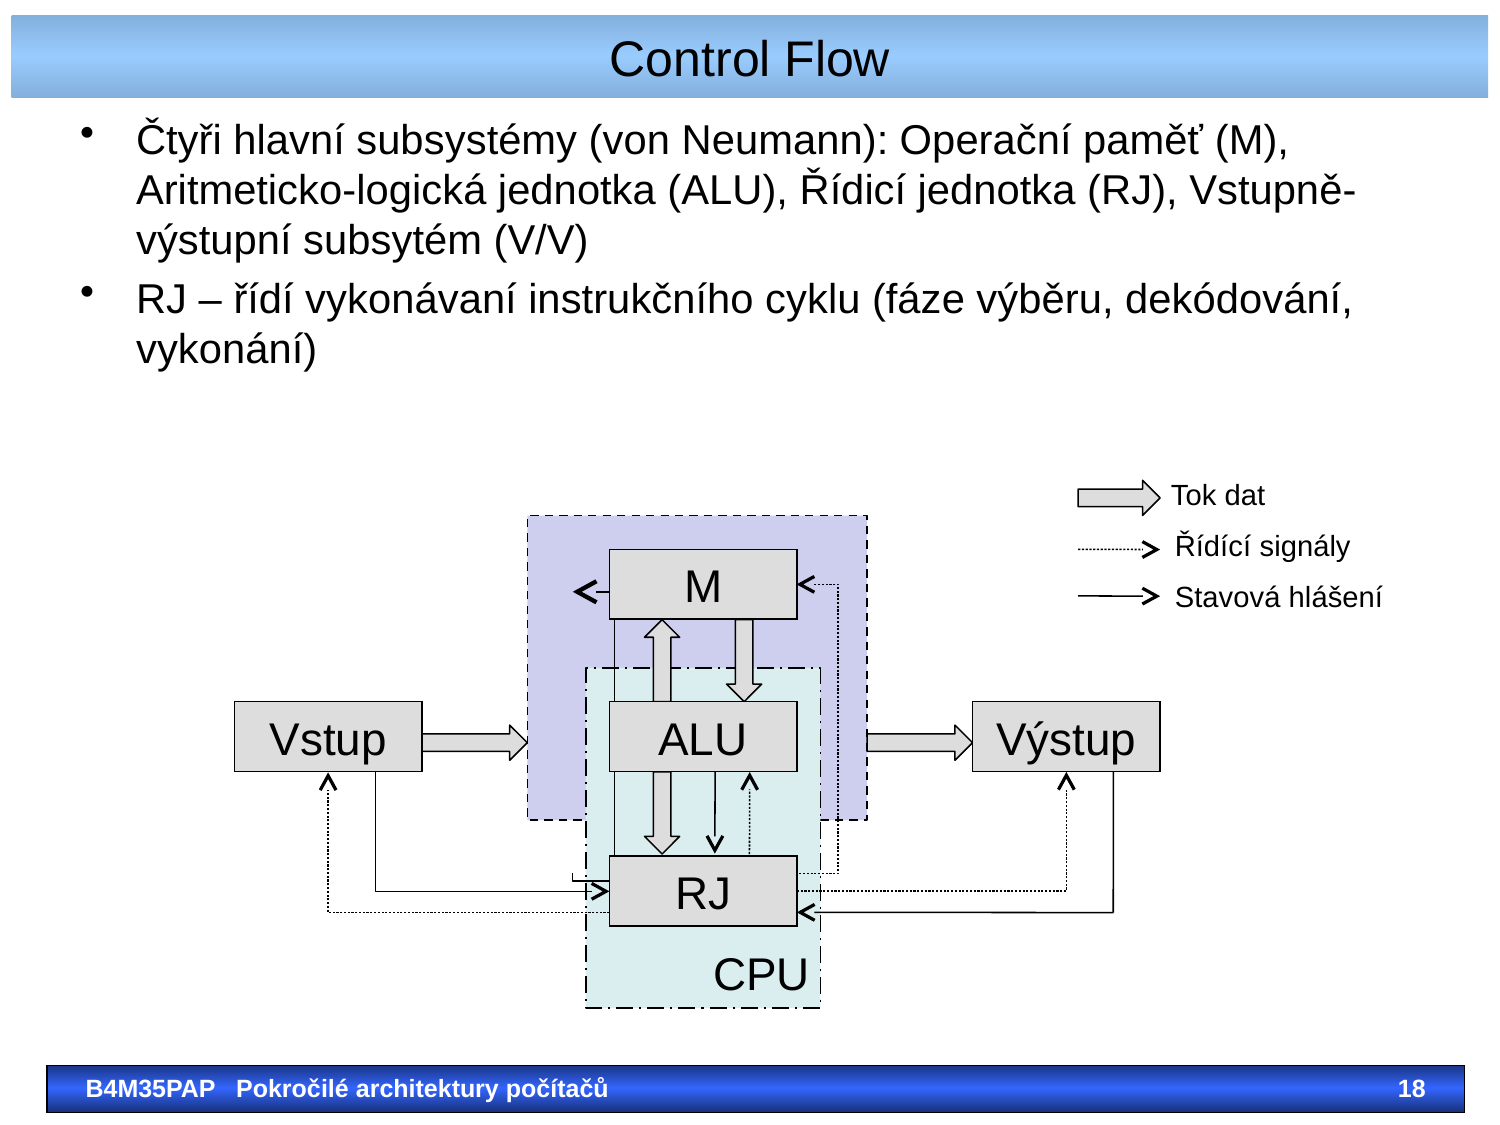

Control Flow
# Čtyři hlavní subsystémy (von Neumann): Operační paměť (M), Aritmeticko-logická jednotka (ALU), Řídicí jednotka (RJ), Vstupně-výstupní subsytém (V/V)
RJ – řídí vykonávaní instrukčního cyklu (fáze výběru, dekódování, vykonání)
Tok dat
Řídící signály
M
Stavová hlášení
Vstup
ALU
Výstup
RJ
CPU
B4M35PAP Pokročilé architektury počítačů